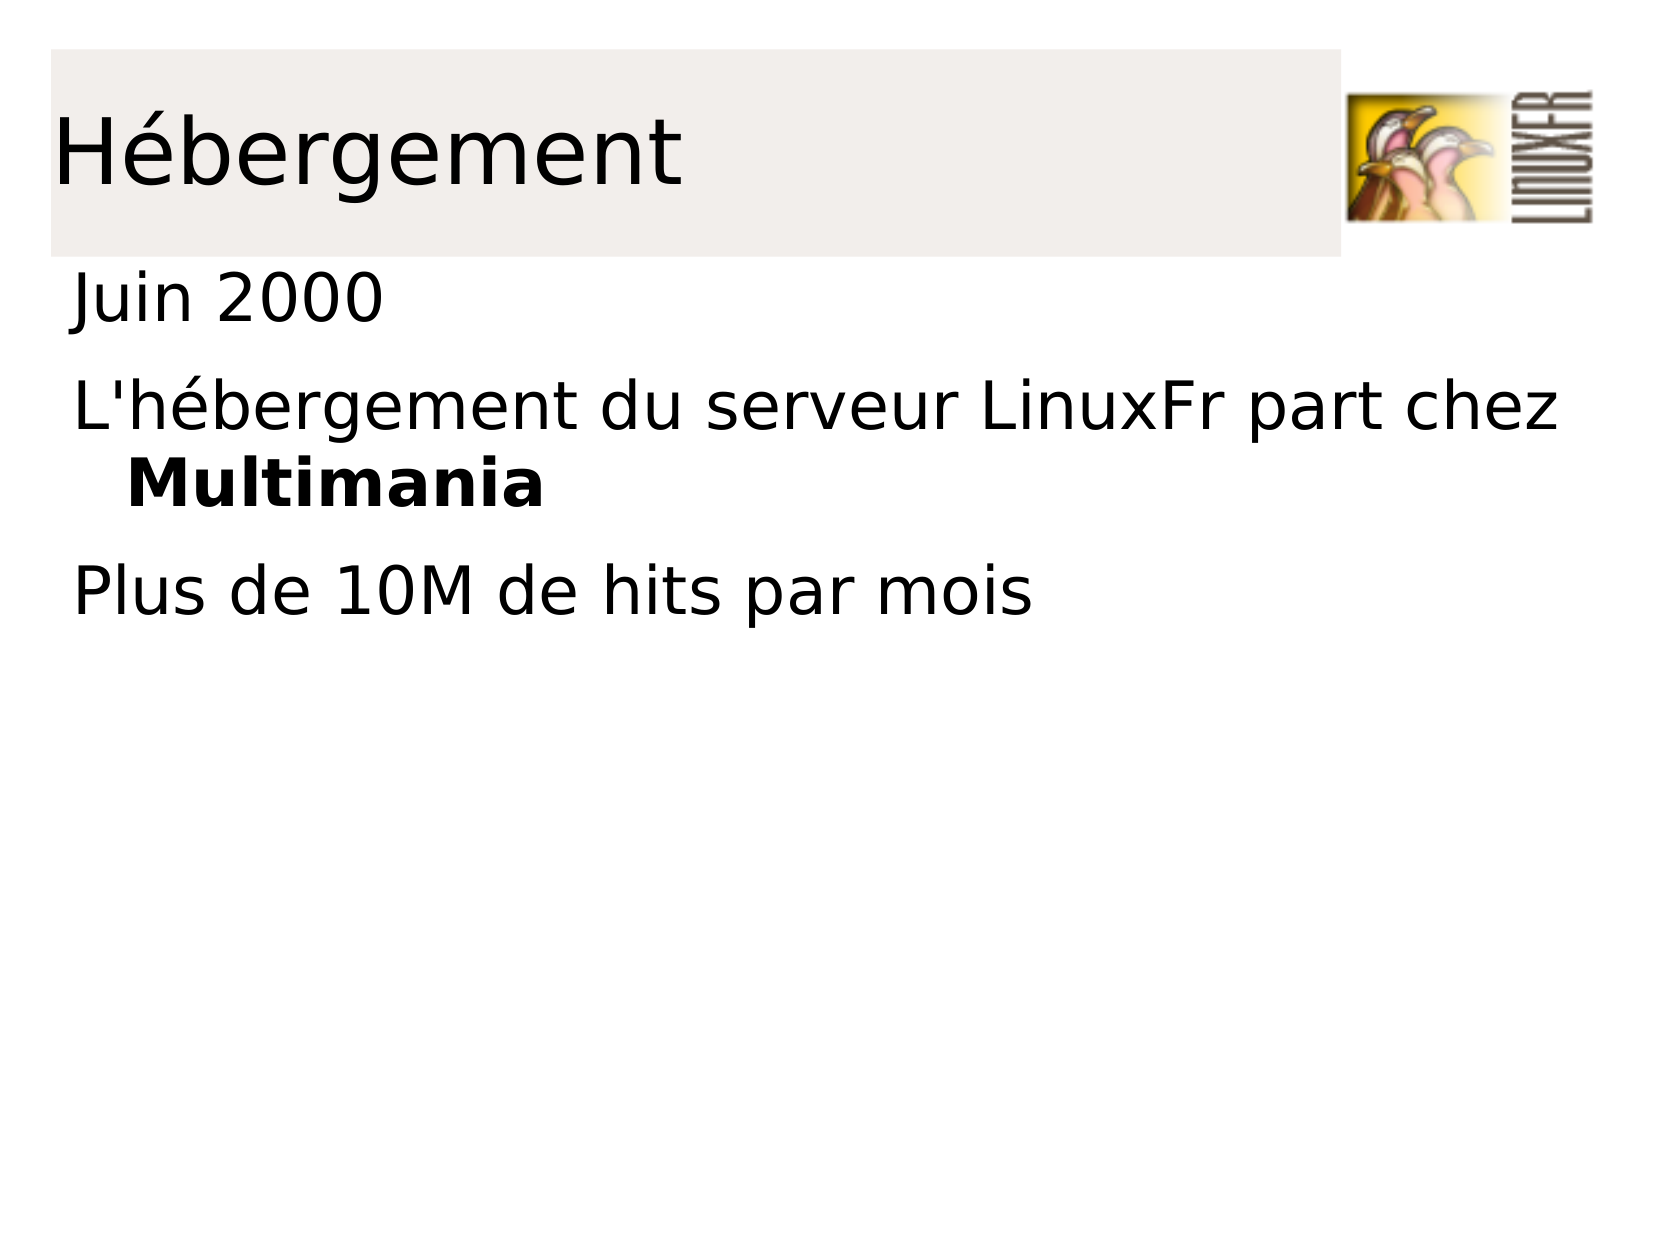

# Hébergement
Juin 2000
L'hébergement du serveur LinuxFr part chez Multimania
Plus de 10M de hits par mois